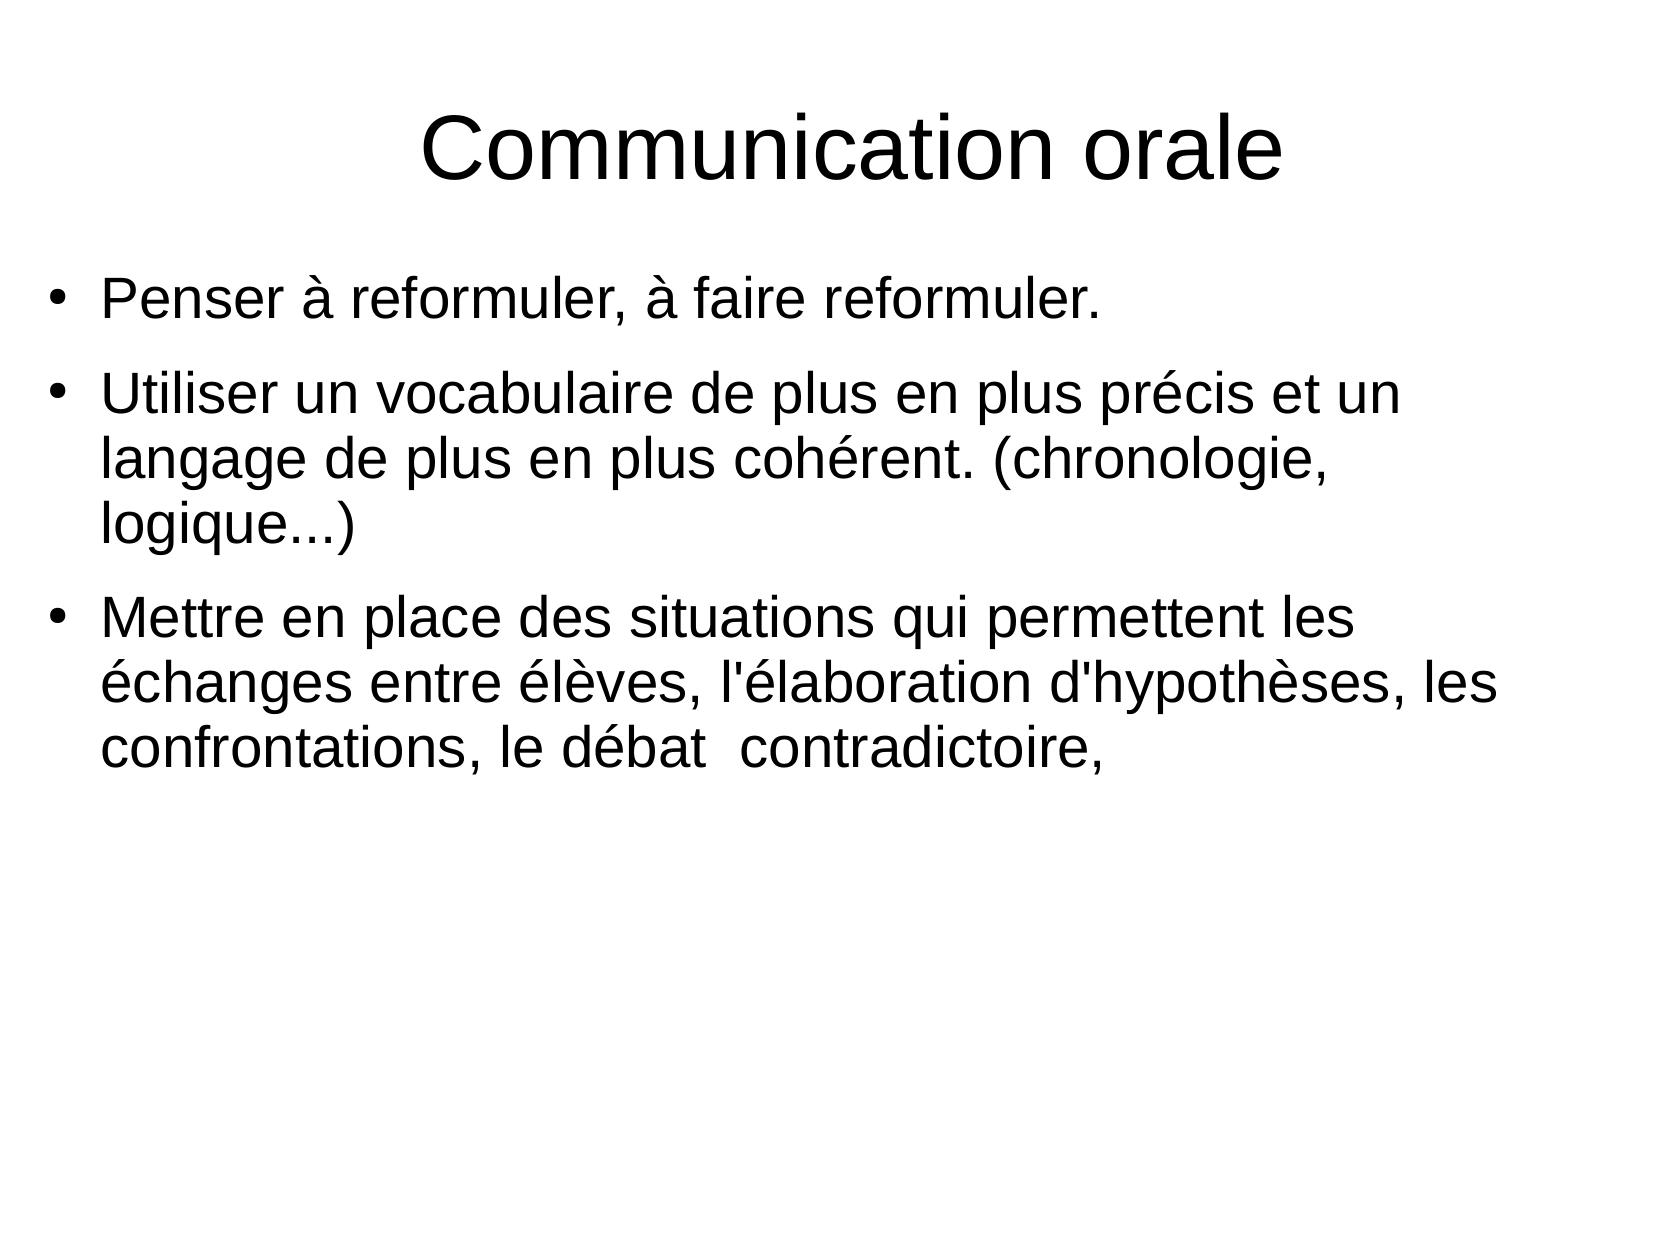

# Communication orale
Penser à reformuler, à faire reformuler.
Utiliser un vocabulaire de plus en plus précis et un langage de plus en plus cohérent. (chronologie, logique...)
Mettre en place des situations qui permettent les échanges entre élèves, l'élaboration d'hypothèses, les confrontations, le débat contradictoire,